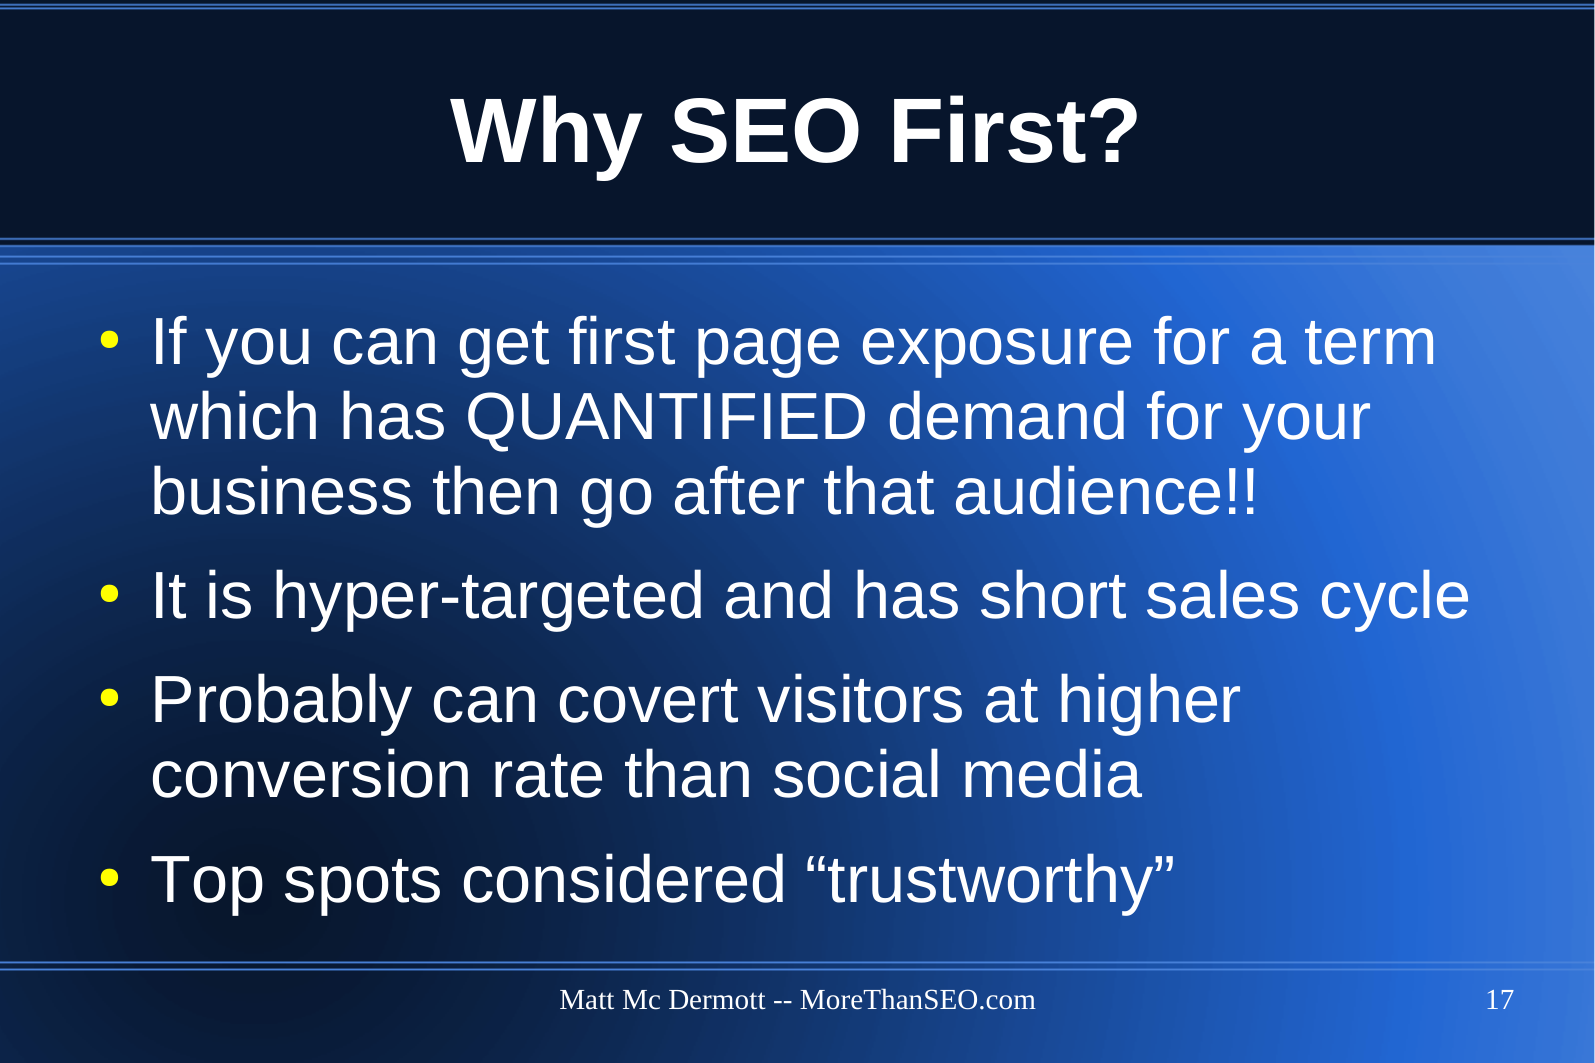

# Why SEO First?
If you can get first page exposure for a term which has QUANTIFIED demand for your business then go after that audience!!
It is hyper-targeted and has short sales cycle
Probably can covert visitors at higher conversion rate than social media
Top spots considered “trustworthy”
Matt Mc Dermott -- MoreThanSEO.com
17